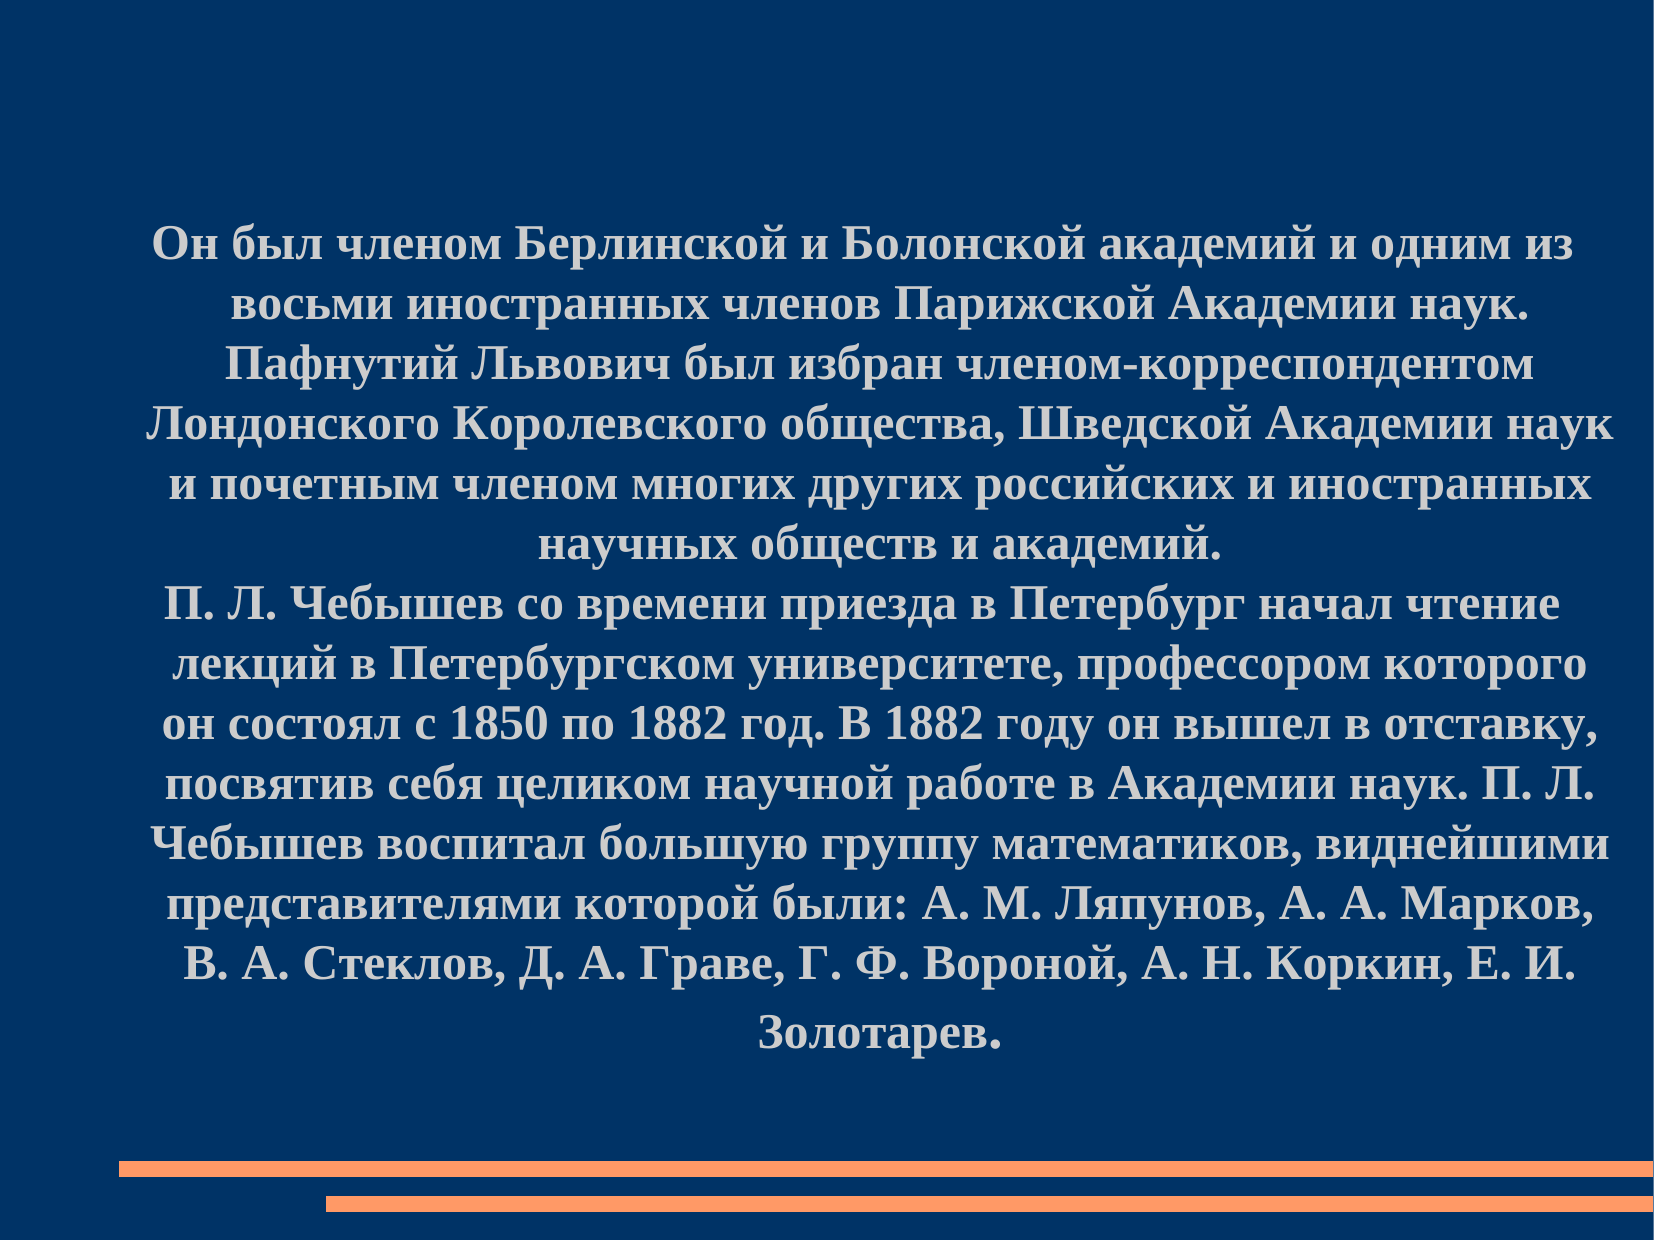

# Он был членом Берлинской и Болонской академий и одним из восьми иностранных членов Парижской Академии наук. Пафнутий Львович был избран членом-корреспондентом Лондонского Королевского общества, Шведской Академии наук и почетным членом многих других российских и иностранных научных обществ и академий.
П. Л. Чебышев со времени приезда в Петербург начал чтение лекций в Петербургском университете, профессором которого он состоял с 1850 по 1882 год. В 1882 году он вышел в отставку, посвятив себя целиком научной работе в Академии наук. П. Л. Чебышев воспитал большую группу математиков, виднейшими представителями которой были: А. М. Ляпунов, А. А. Марков, В. А. Стеклов, Д. А. Граве, Г. Ф. Вороной, А. Н. Коркин, Е. И. Золотарев.